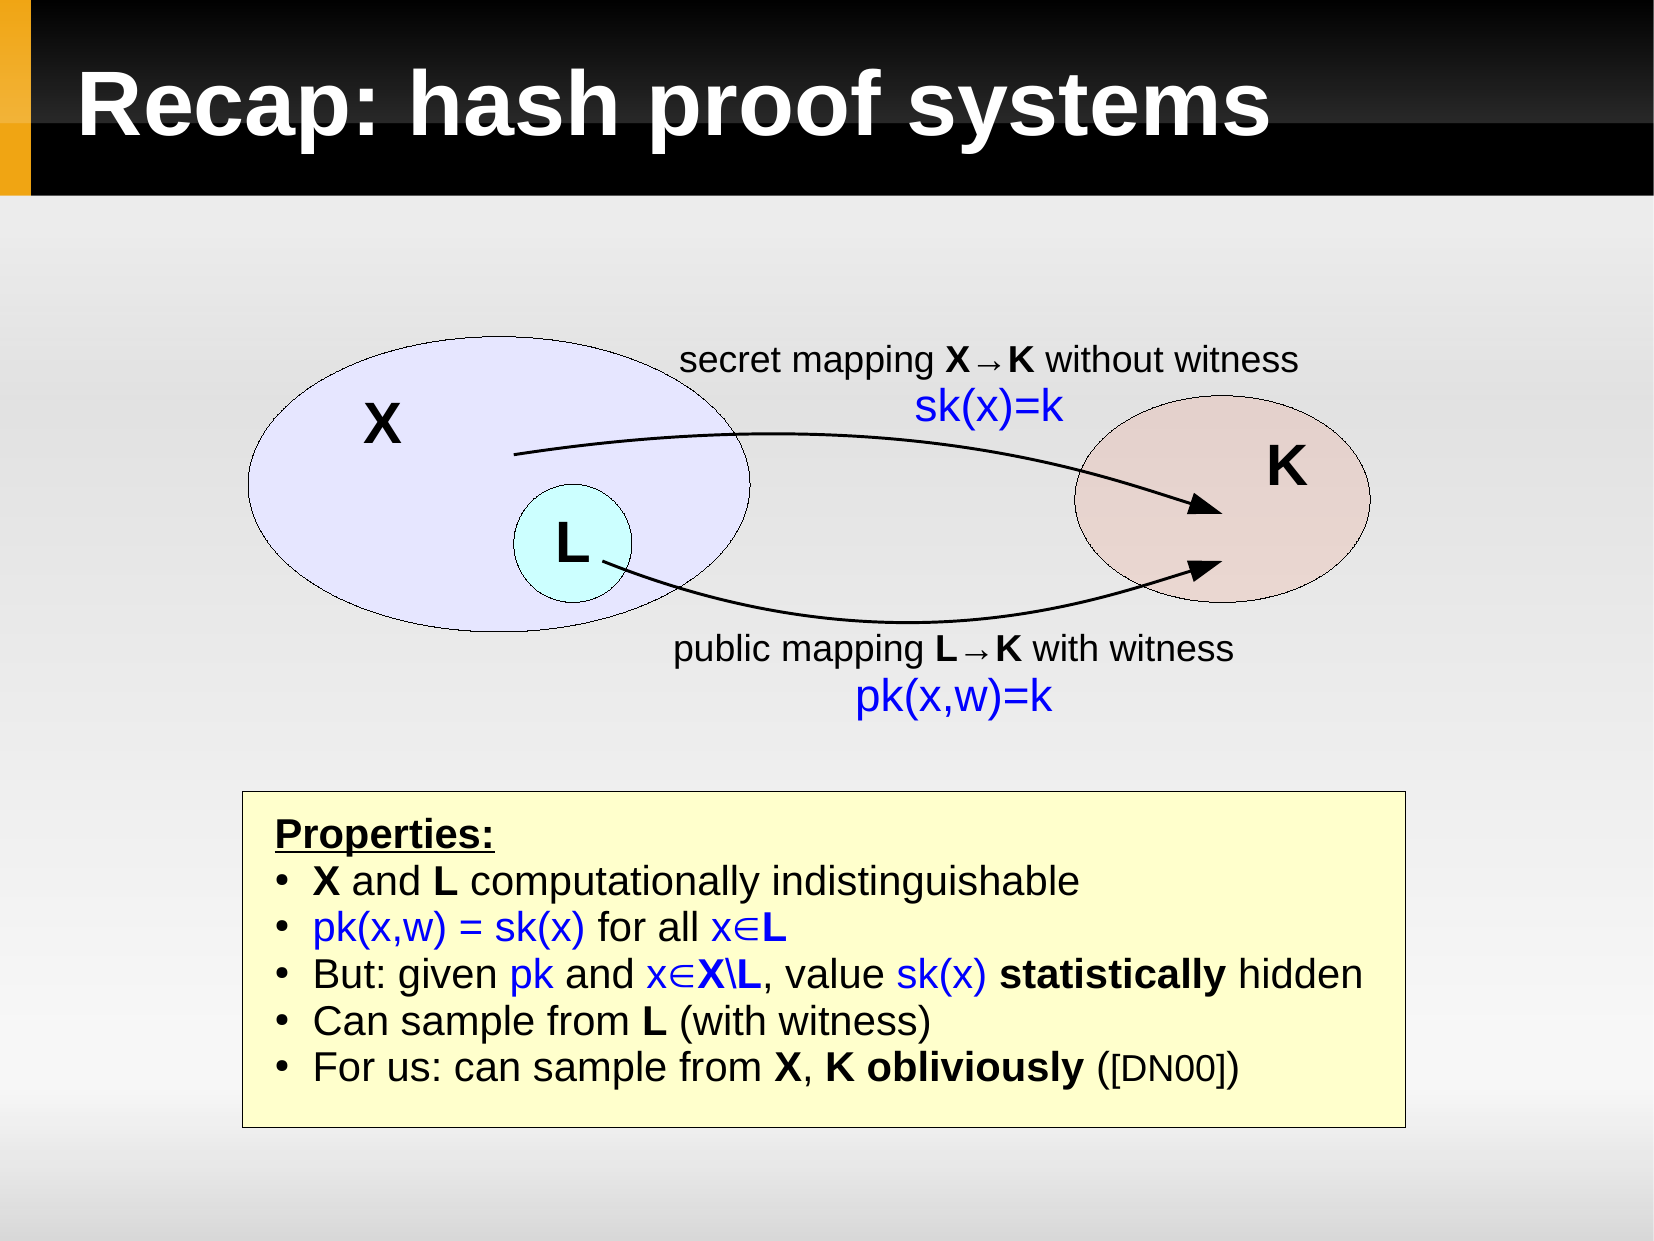

# Recap: hash proof systems
secret mapping X→K without witness
sk(x)=k
X
K
L
public mapping L→K with witness
pk(x,w)=k
Properties:
 X and L computationally indistinguishable
 pk(x,w) = sk(x) for all xÎL
 But: given pk and xÎX\L, value sk(x) statistically hidden
 Can sample from L (with witness)
 For us: can sample from X, K obliviously ([DN00])